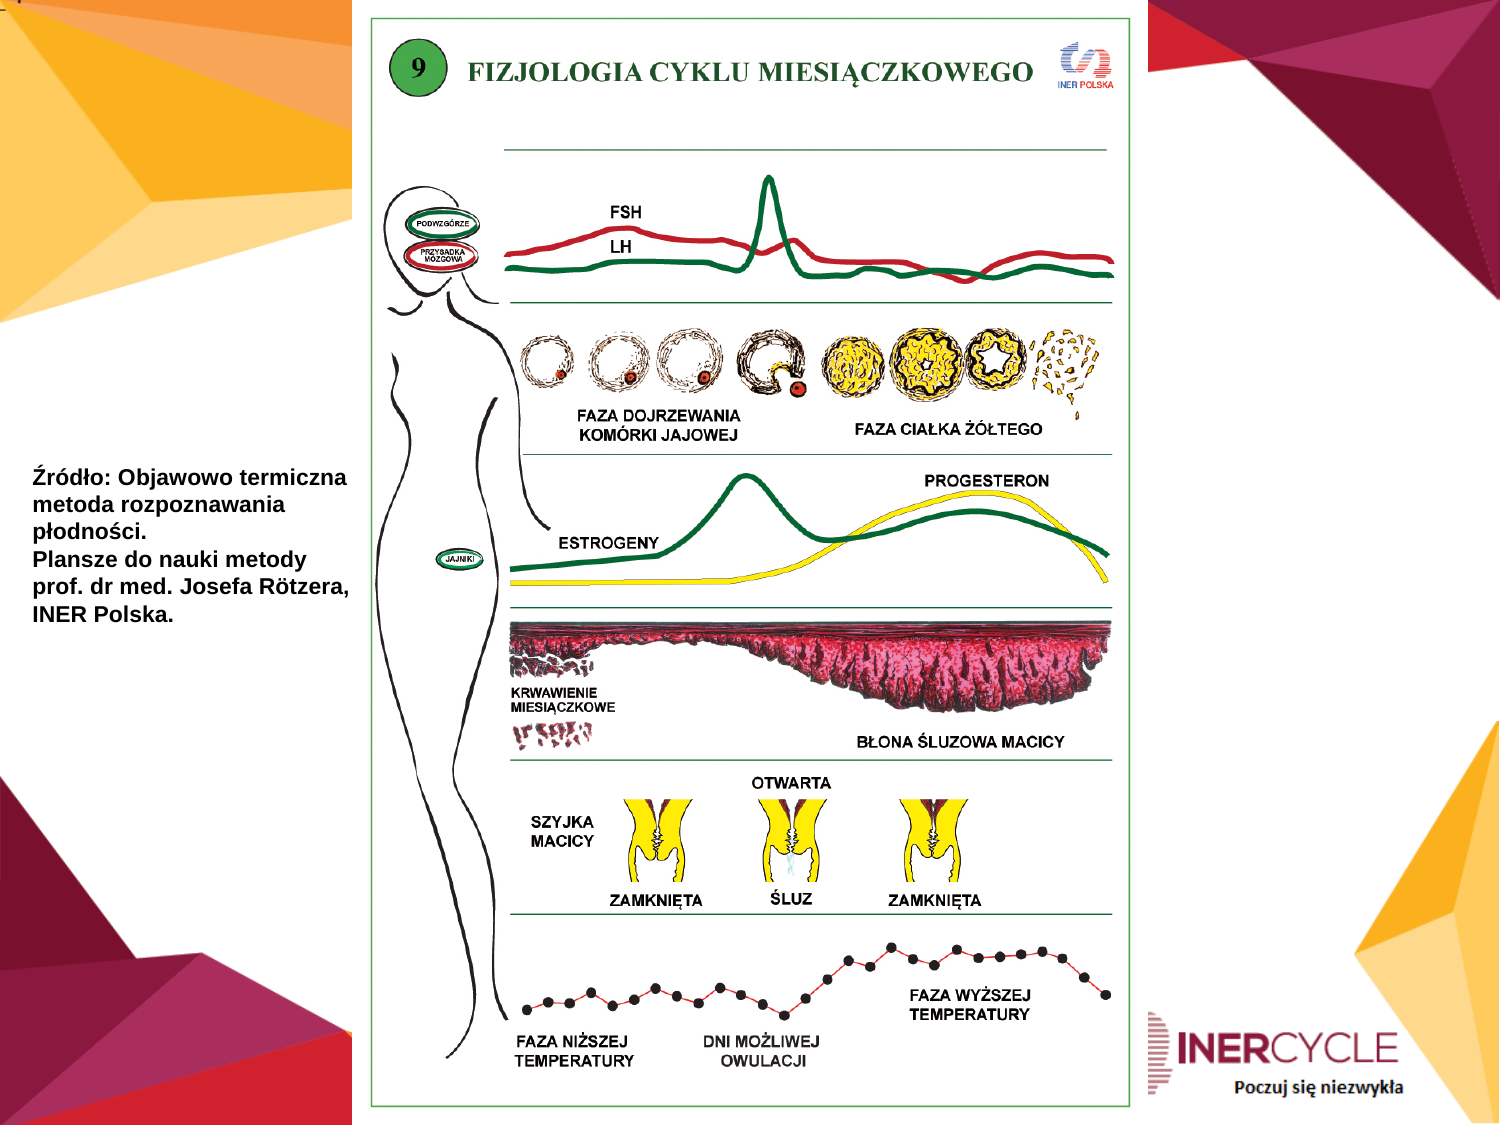

Źródło: Objawowo termiczna metoda rozpoznawania płodności.
Plansze do nauki metody prof. dr med. Josefa Rötzera, INER Polska.